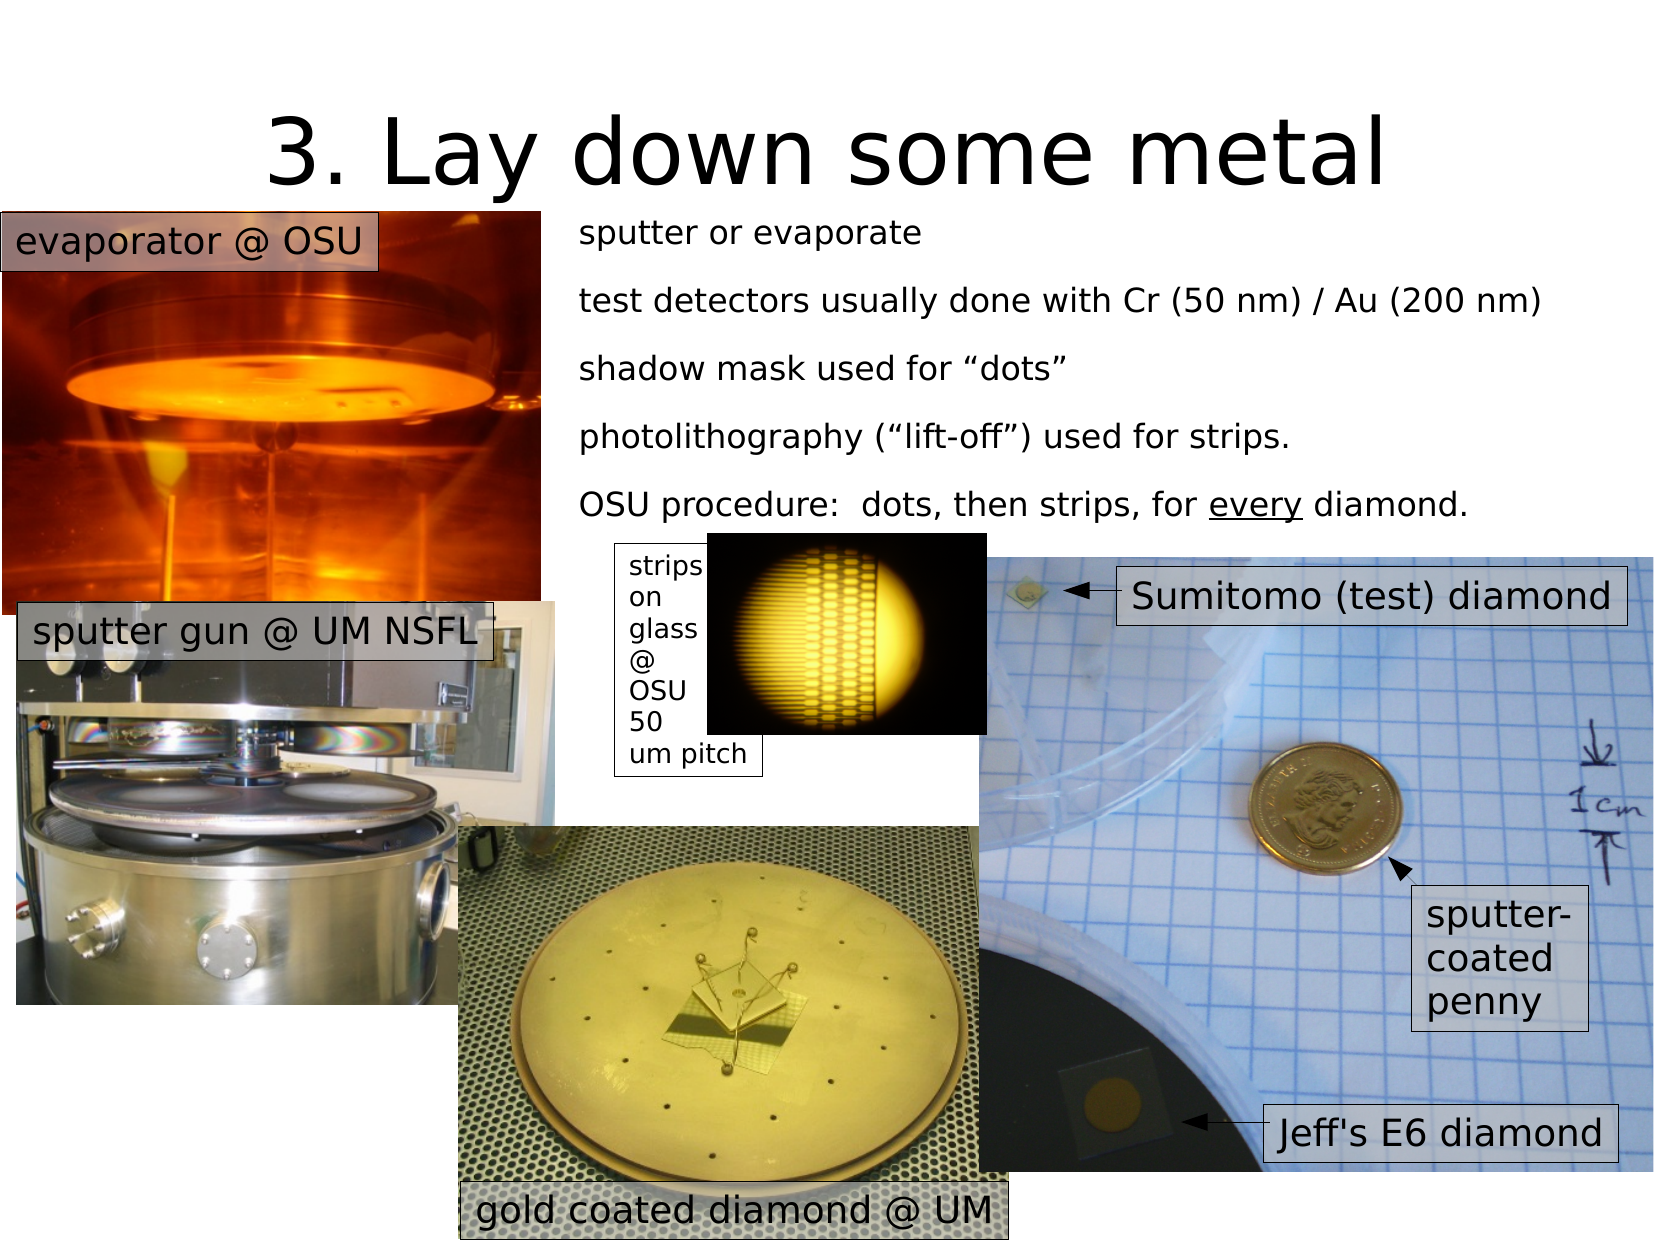

# 3. Lay down some metal
evaporator @ OSU
sputter or evaporate
test detectors usually done with Cr (50 nm) / Au (200 nm)
shadow mask used for “dots”
photolithography (“lift-off”) used for strips.
OSU procedure: dots, then strips, for every diamond.
strips
on
glass
@
OSU
50
um pitch
Sumitomo (test) diamond
sputter gun @ UM NSFL
sputter-coated penny
Jeff's E6 diamond
gold coated diamond @ UM